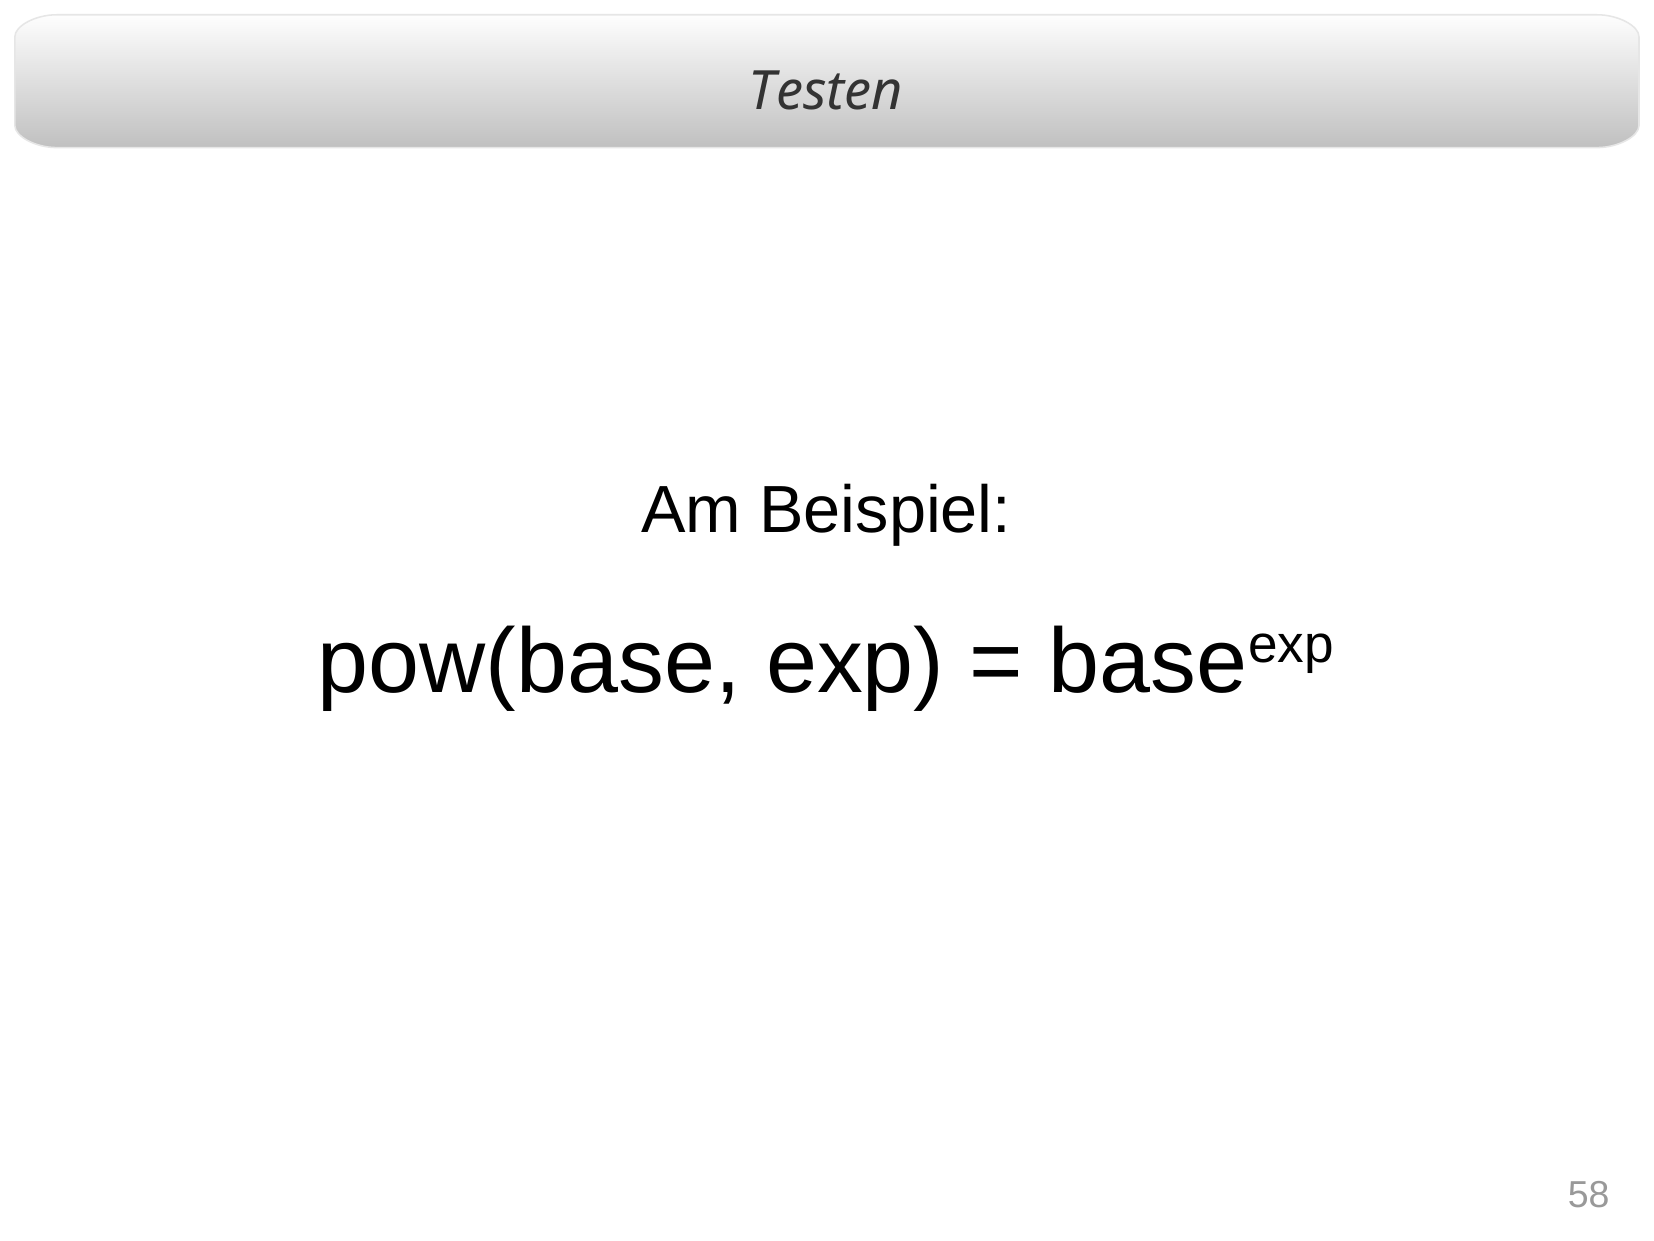

# Testen
Am Beispiel:
pow(base, exp) = baseexp